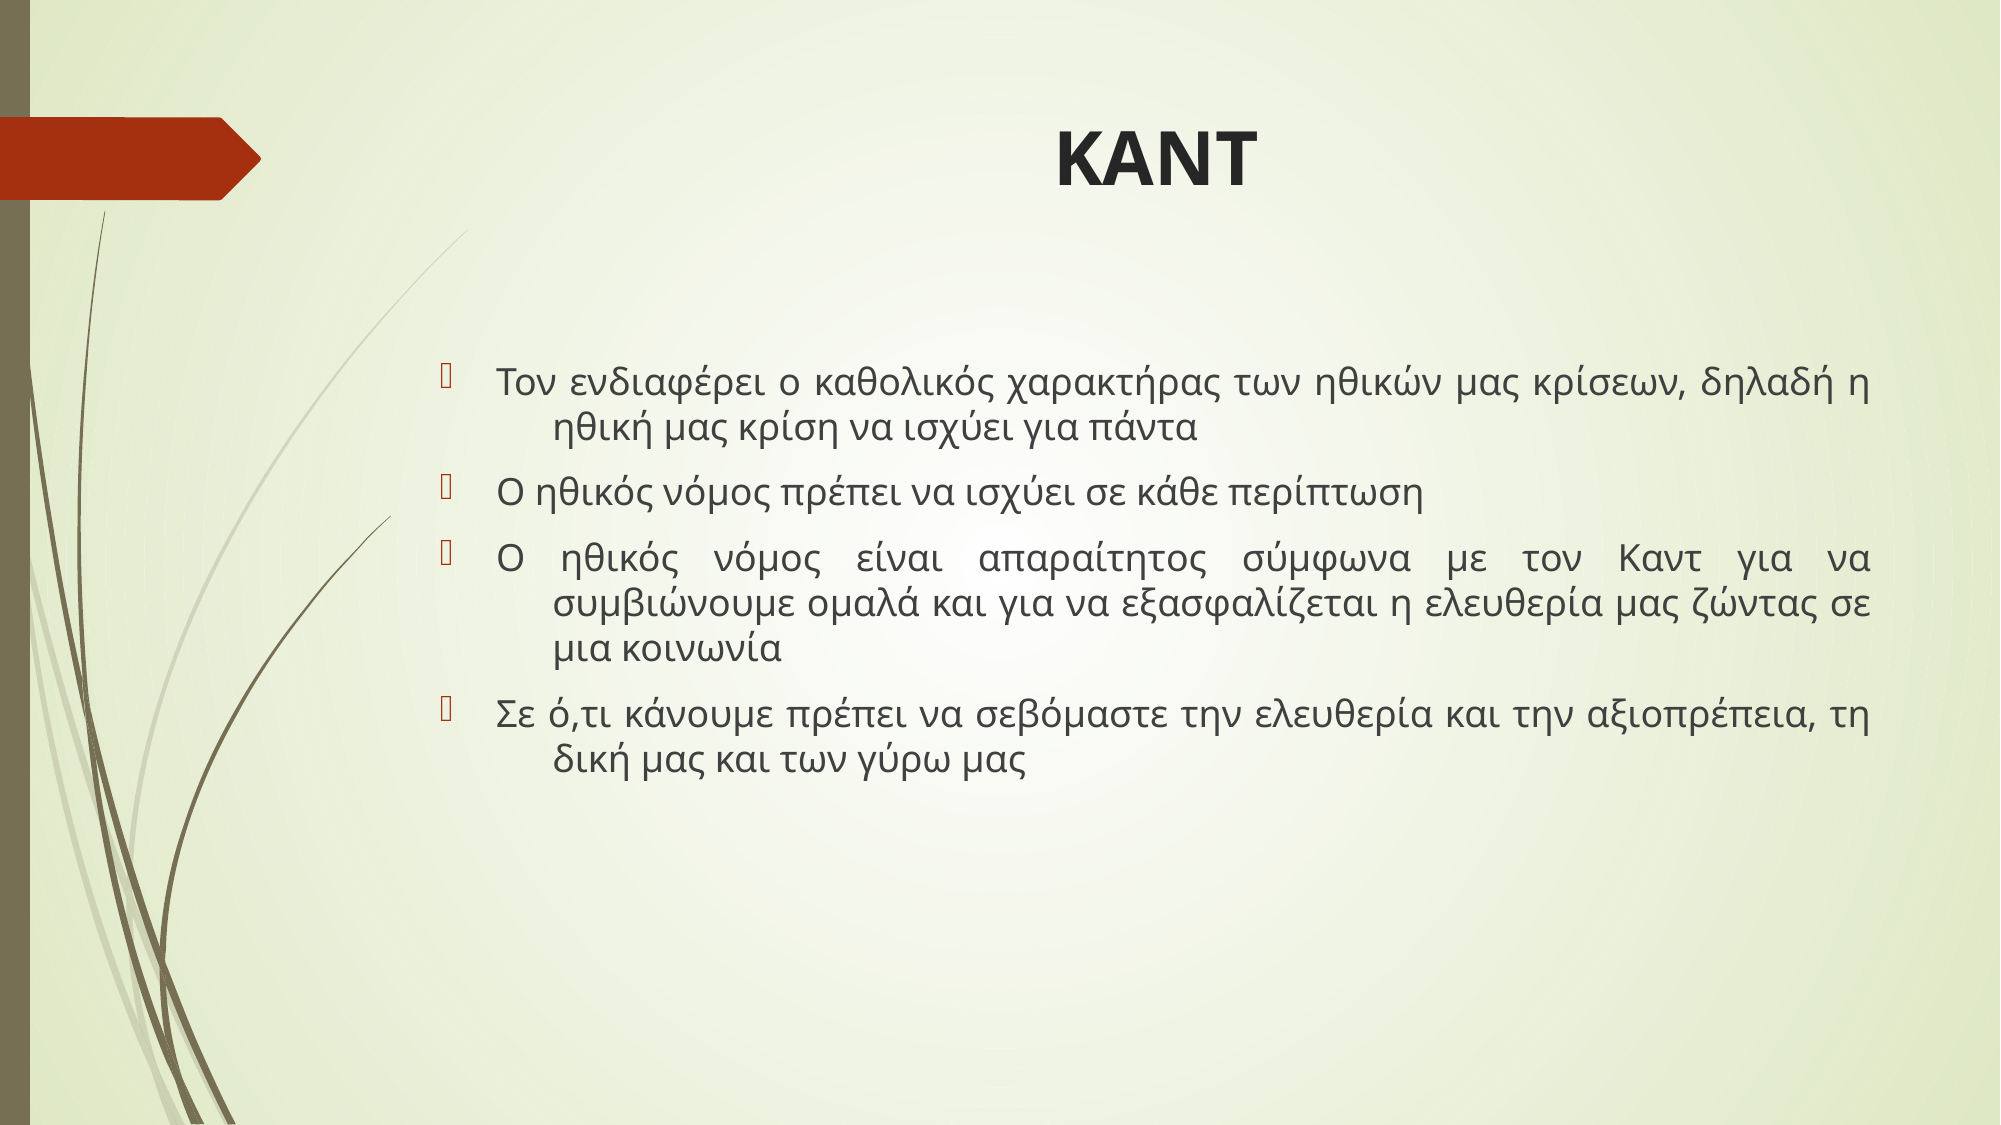

# ΚΑΝΤ
Τον ενδιαφέρει ο καθολικός χαρακτήρας των ηθικών μας κρίσεων, δηλαδή η ηθική μας κρίση να ισχύει για πάντα
Ο ηθικός νόμος πρέπει να ισχύει σε κάθε περίπτωση
Ο ηθικός νόμος είναι απαραίτητος σύμφωνα με τον Καντ για να συμβιώνουμε ομαλά και για να εξασφαλίζεται η ελευθερία μας ζώντας σε μια κοινωνία
Σε ό,τι κάνουμε πρέπει να σεβόμαστε την ελευθερία και την αξιοπρέπεια, τη δική μας και των γύρω μας